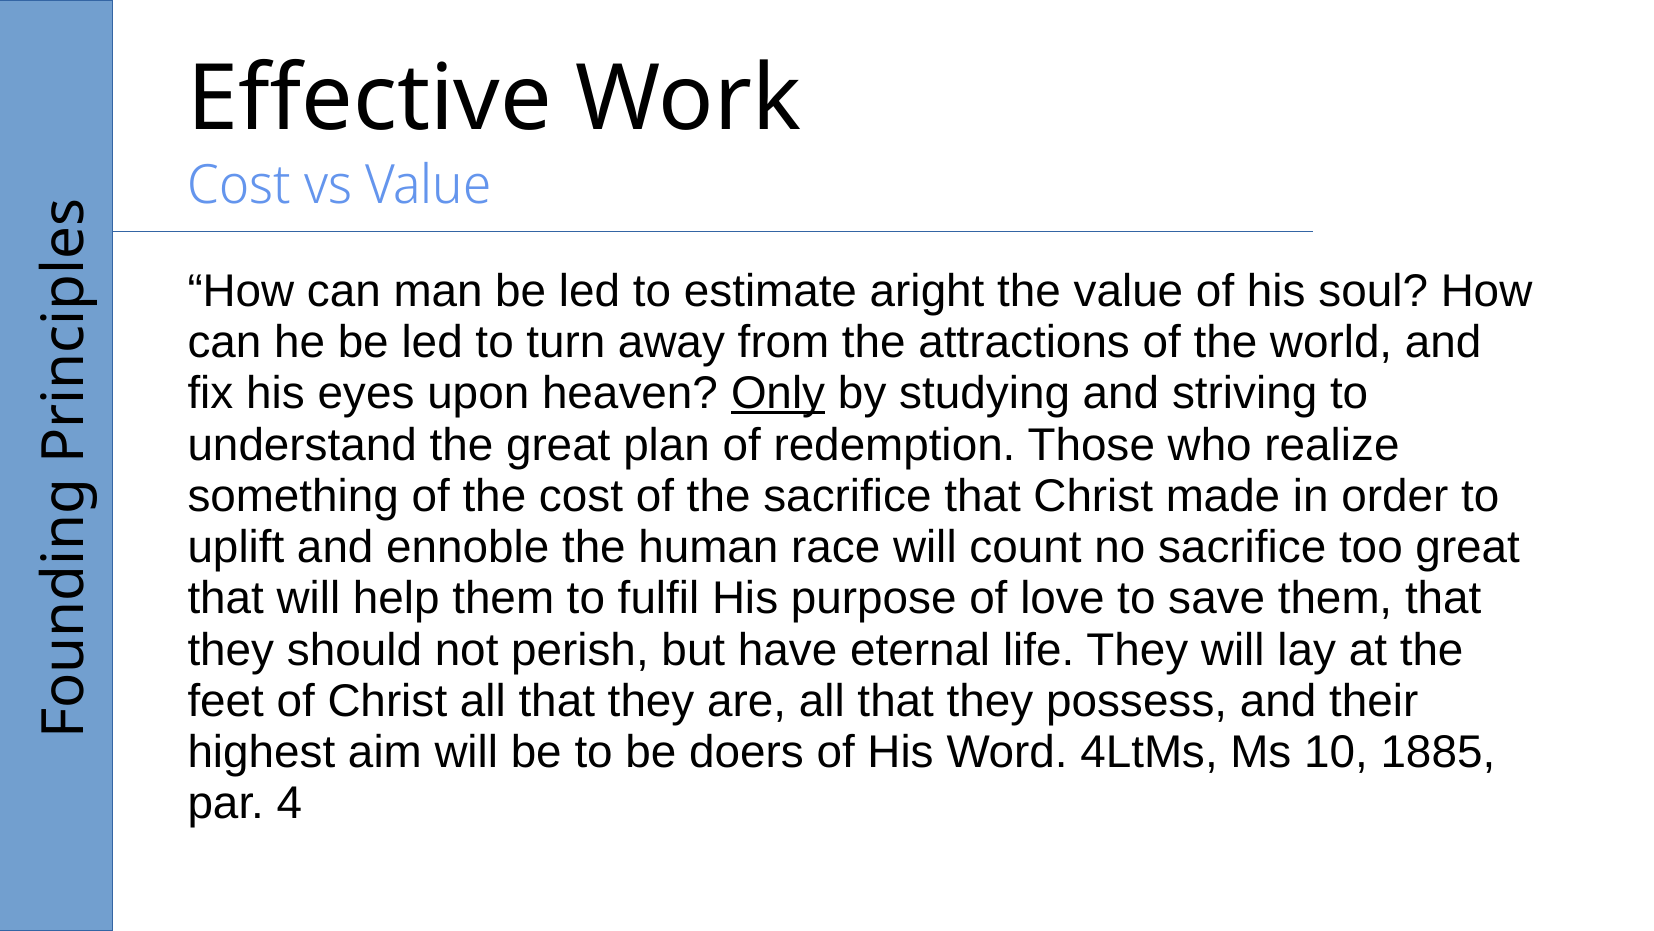

Effective Work
Cost vs Value
# “How can man be led to estimate aright the value of his soul? How can he be led to turn away from the attractions of the world, and fix his eyes upon heaven? Only by studying and striving to understand the great plan of redemption. Those who realize something of the cost of the sacrifice that Christ made in order to uplift and ennoble the human race will count no sacrifice too great that will help them to fulfil His purpose of love to save them, that they should not perish, but have eternal life. They will lay at the feet of Christ all that they are, all that they possess, and their highest aim will be to be doers of His Word. 4LtMs, Ms 10, 1885, par. 4
Founding Principles